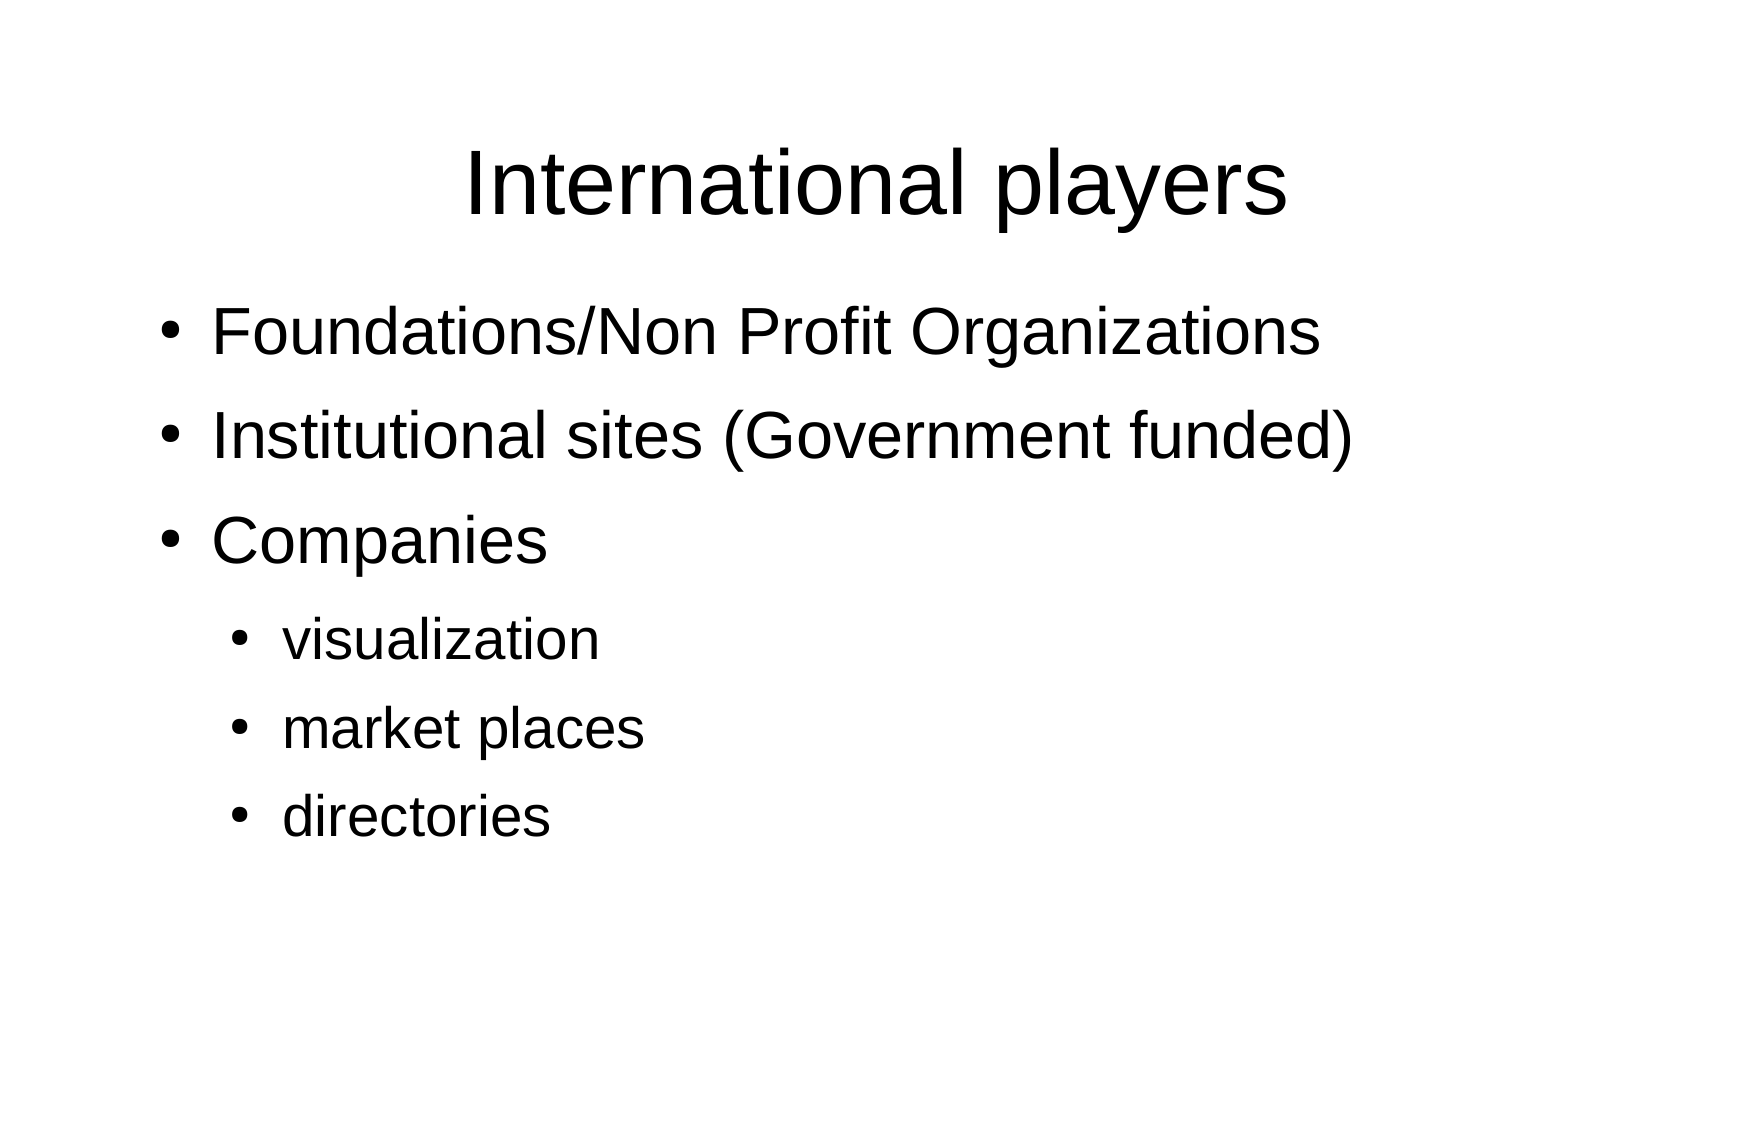

# International players
Foundations/Non Profit Organizations
Institutional sites (Government funded)
Companies
visualization
market places
directories